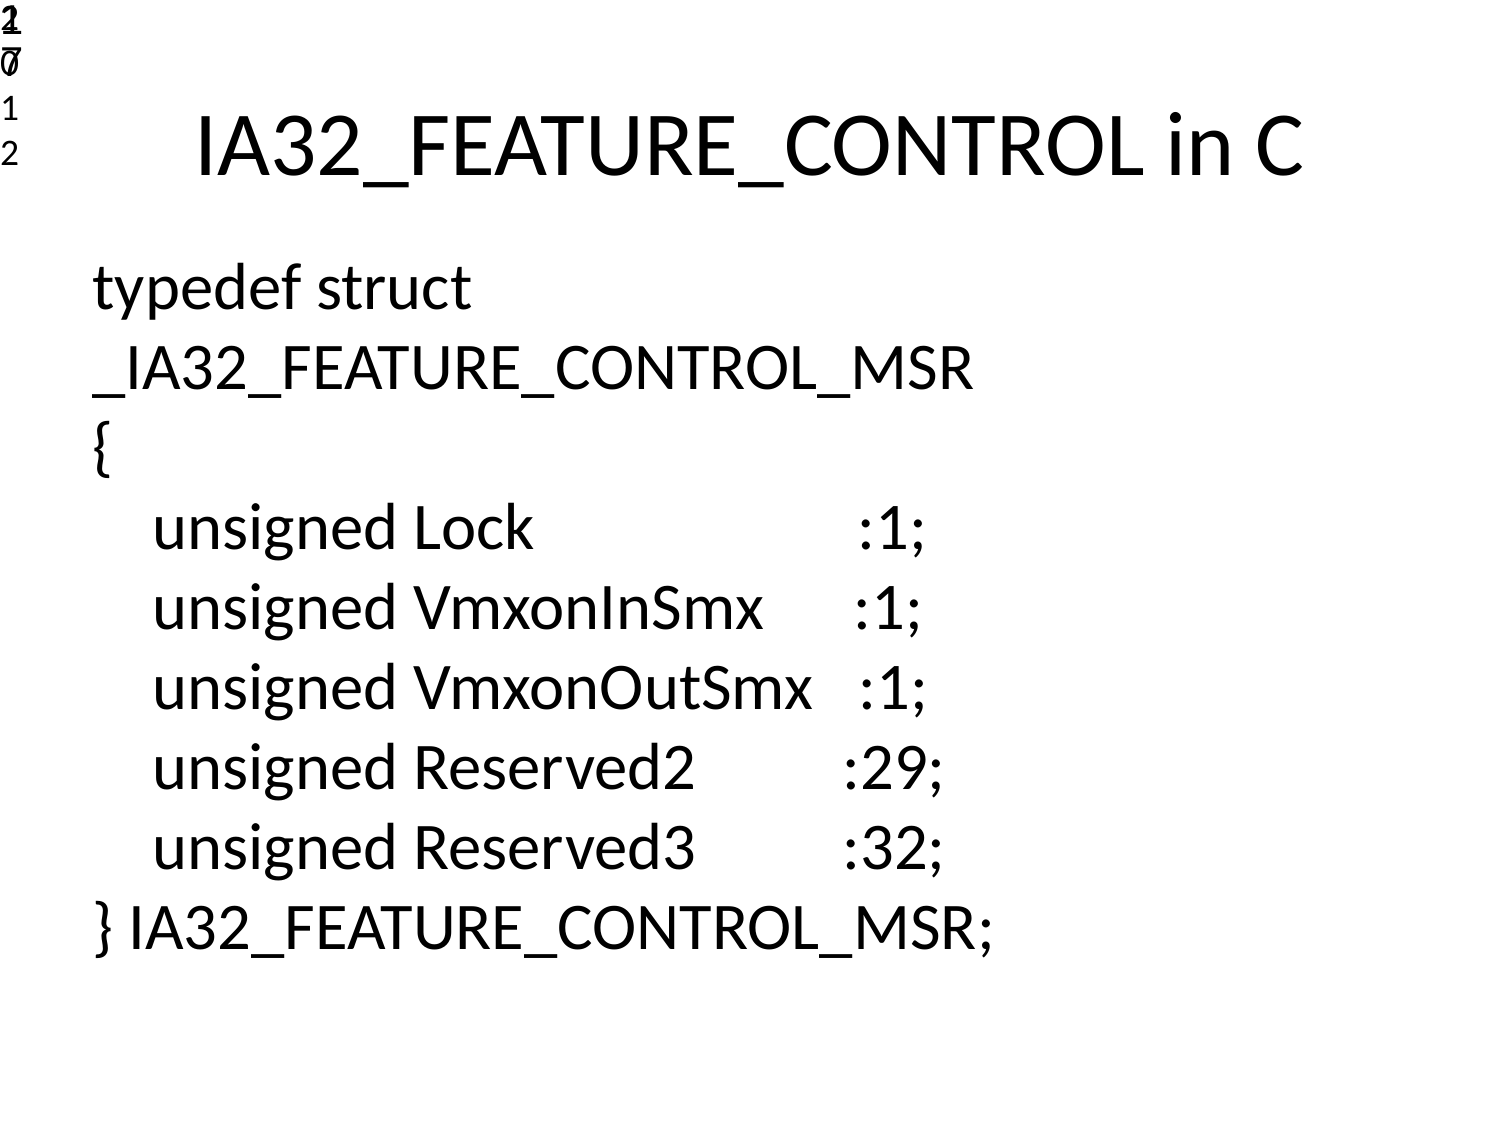

2012
# IA32_FEATURE_CONTROL in C
typedef struct
_IA32_FEATURE_CONTROL_MSR
{
 unsigned Lock 		 :1;
 unsigned VmxonInSmx :1;
 unsigned VmxonOutSmx :1;
 unsigned Reserved2 	:29;
 unsigned Reserved3 	:32;
} IA32_FEATURE_CONTROL_MSR;